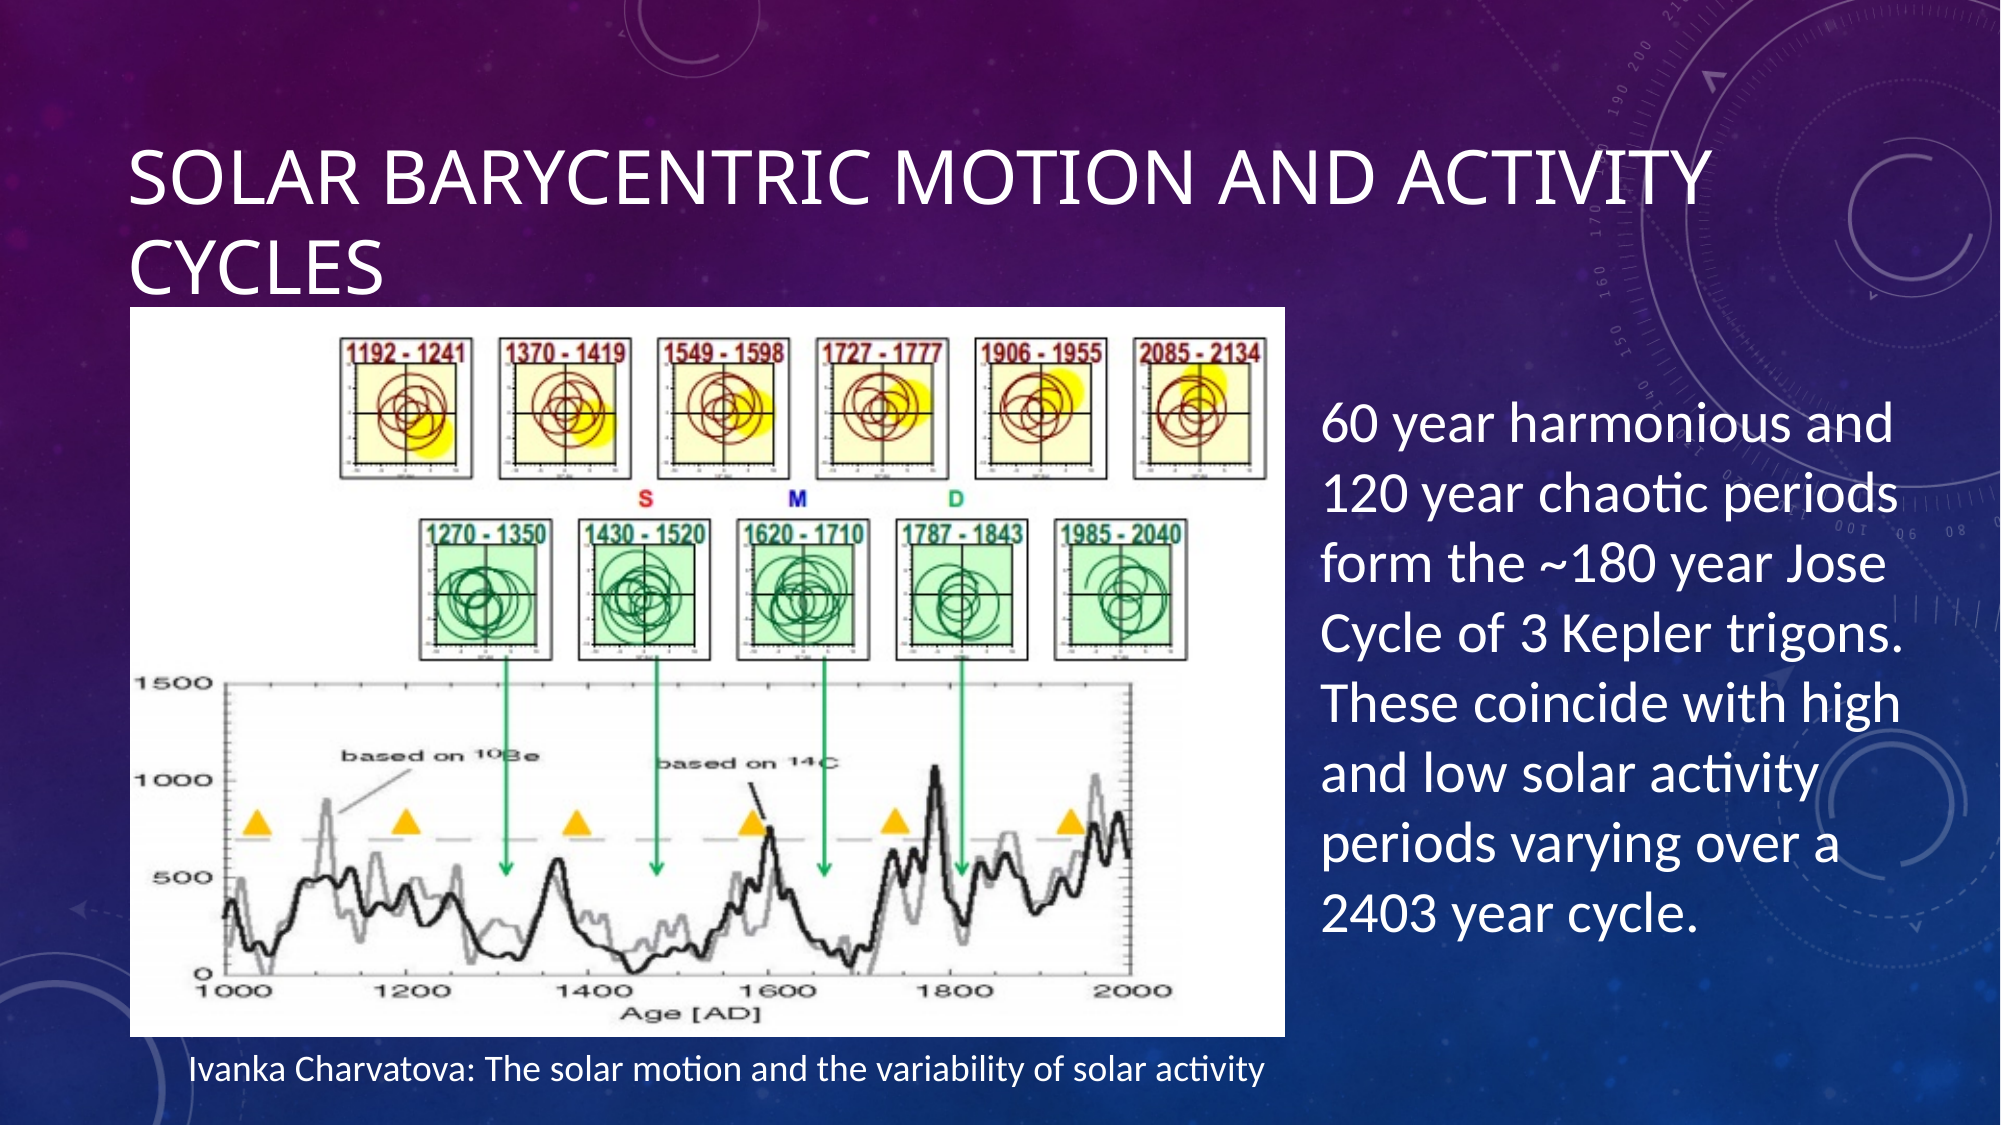

# Solar barycentric motion and activity cycles
60 year harmonious and 120 year chaotic periods form the ~180 year Jose Cycle of 3 Kepler trigons. These coincide with high and low solar activity periods varying over a 2403 year cycle.
Ivanka Charvatova: The solar motion and the variability of solar activity